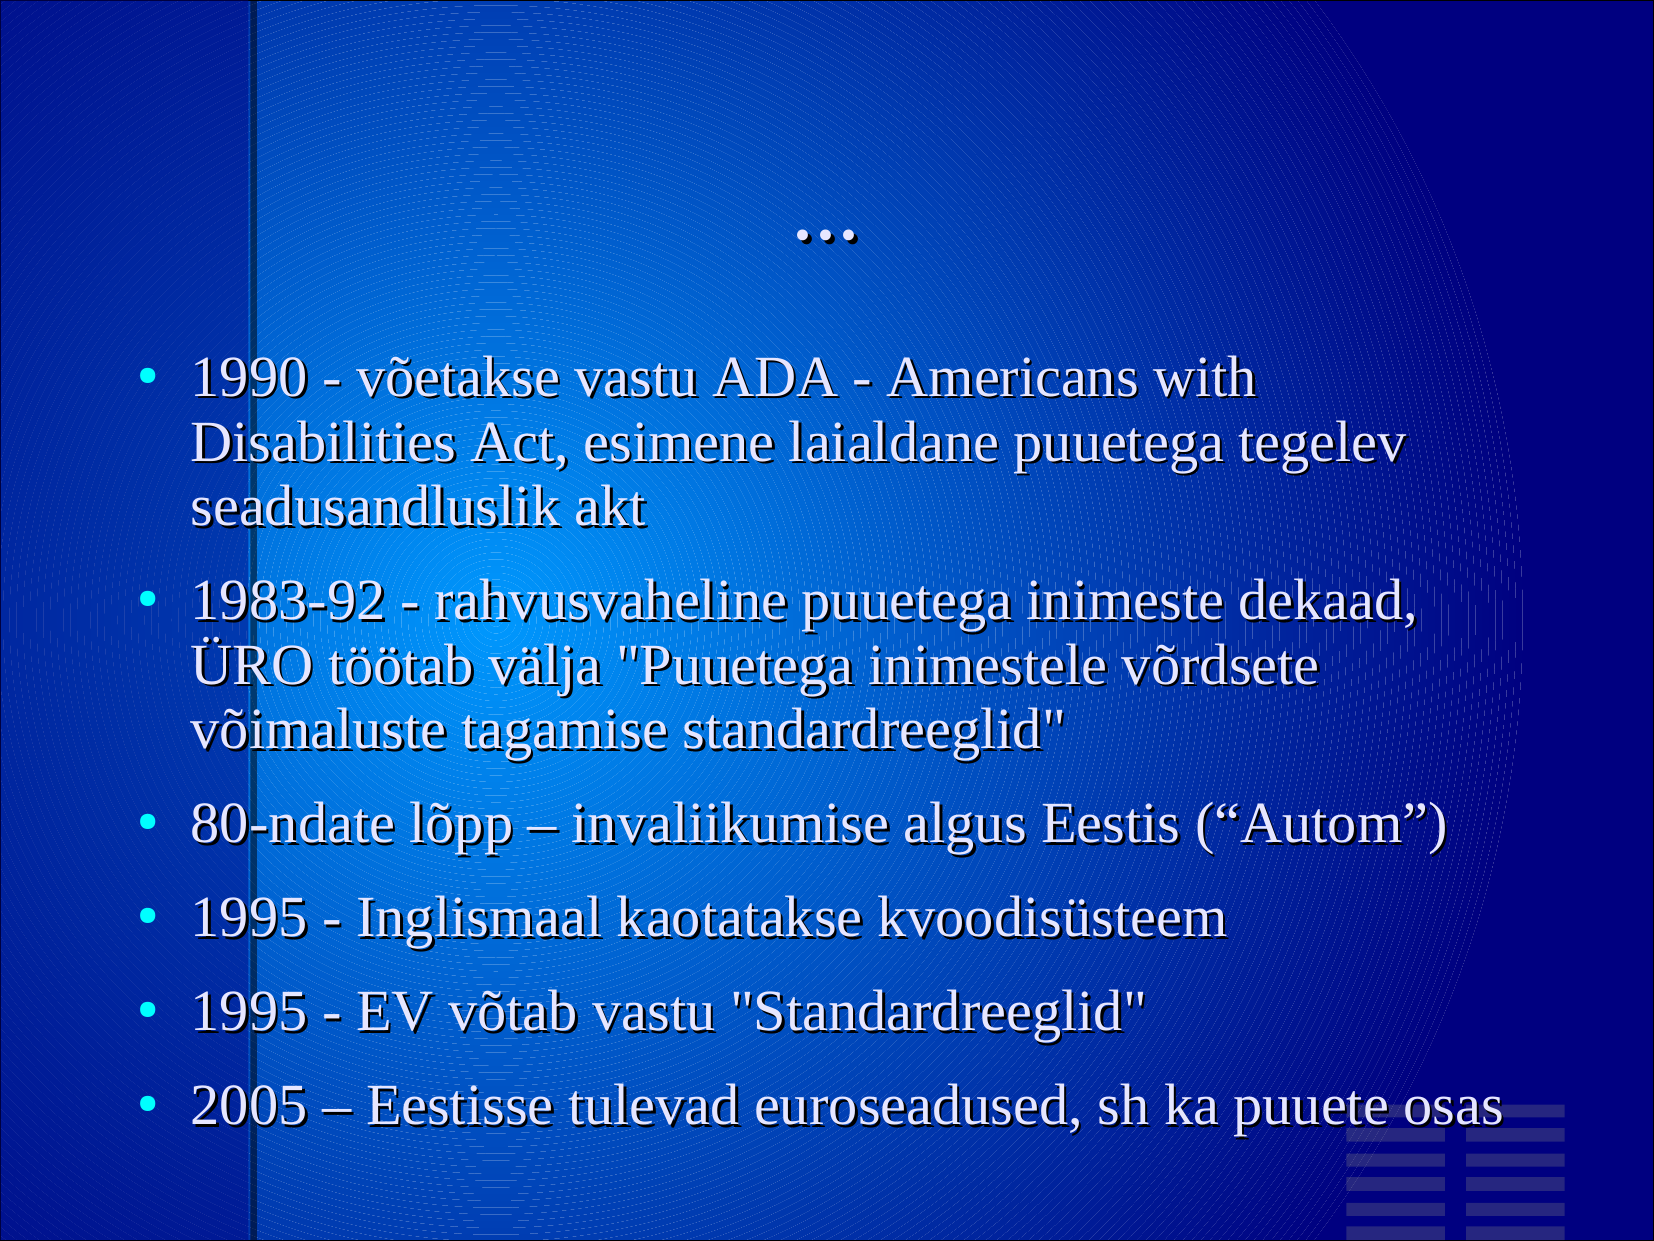

# ...
1990 - võetakse vastu ADA - Americans with Disabilities Act, esimene laialdane puuetega tegelev seadusandluslik akt
1983-92 - rahvusvaheline puuetega inimeste dekaad, ÜRO töötab välja "Puuetega inimestele võrdsete võimaluste tagamise standardreeglid"
80-ndate lõpp – invaliikumise algus Eestis (“Autom”)
1995 - Inglismaal kaotatakse kvoodisüsteem
1995 - EV võtab vastu "Standardreeglid"
2005 – Eestisse tulevad euroseadused, sh ka puuete osas